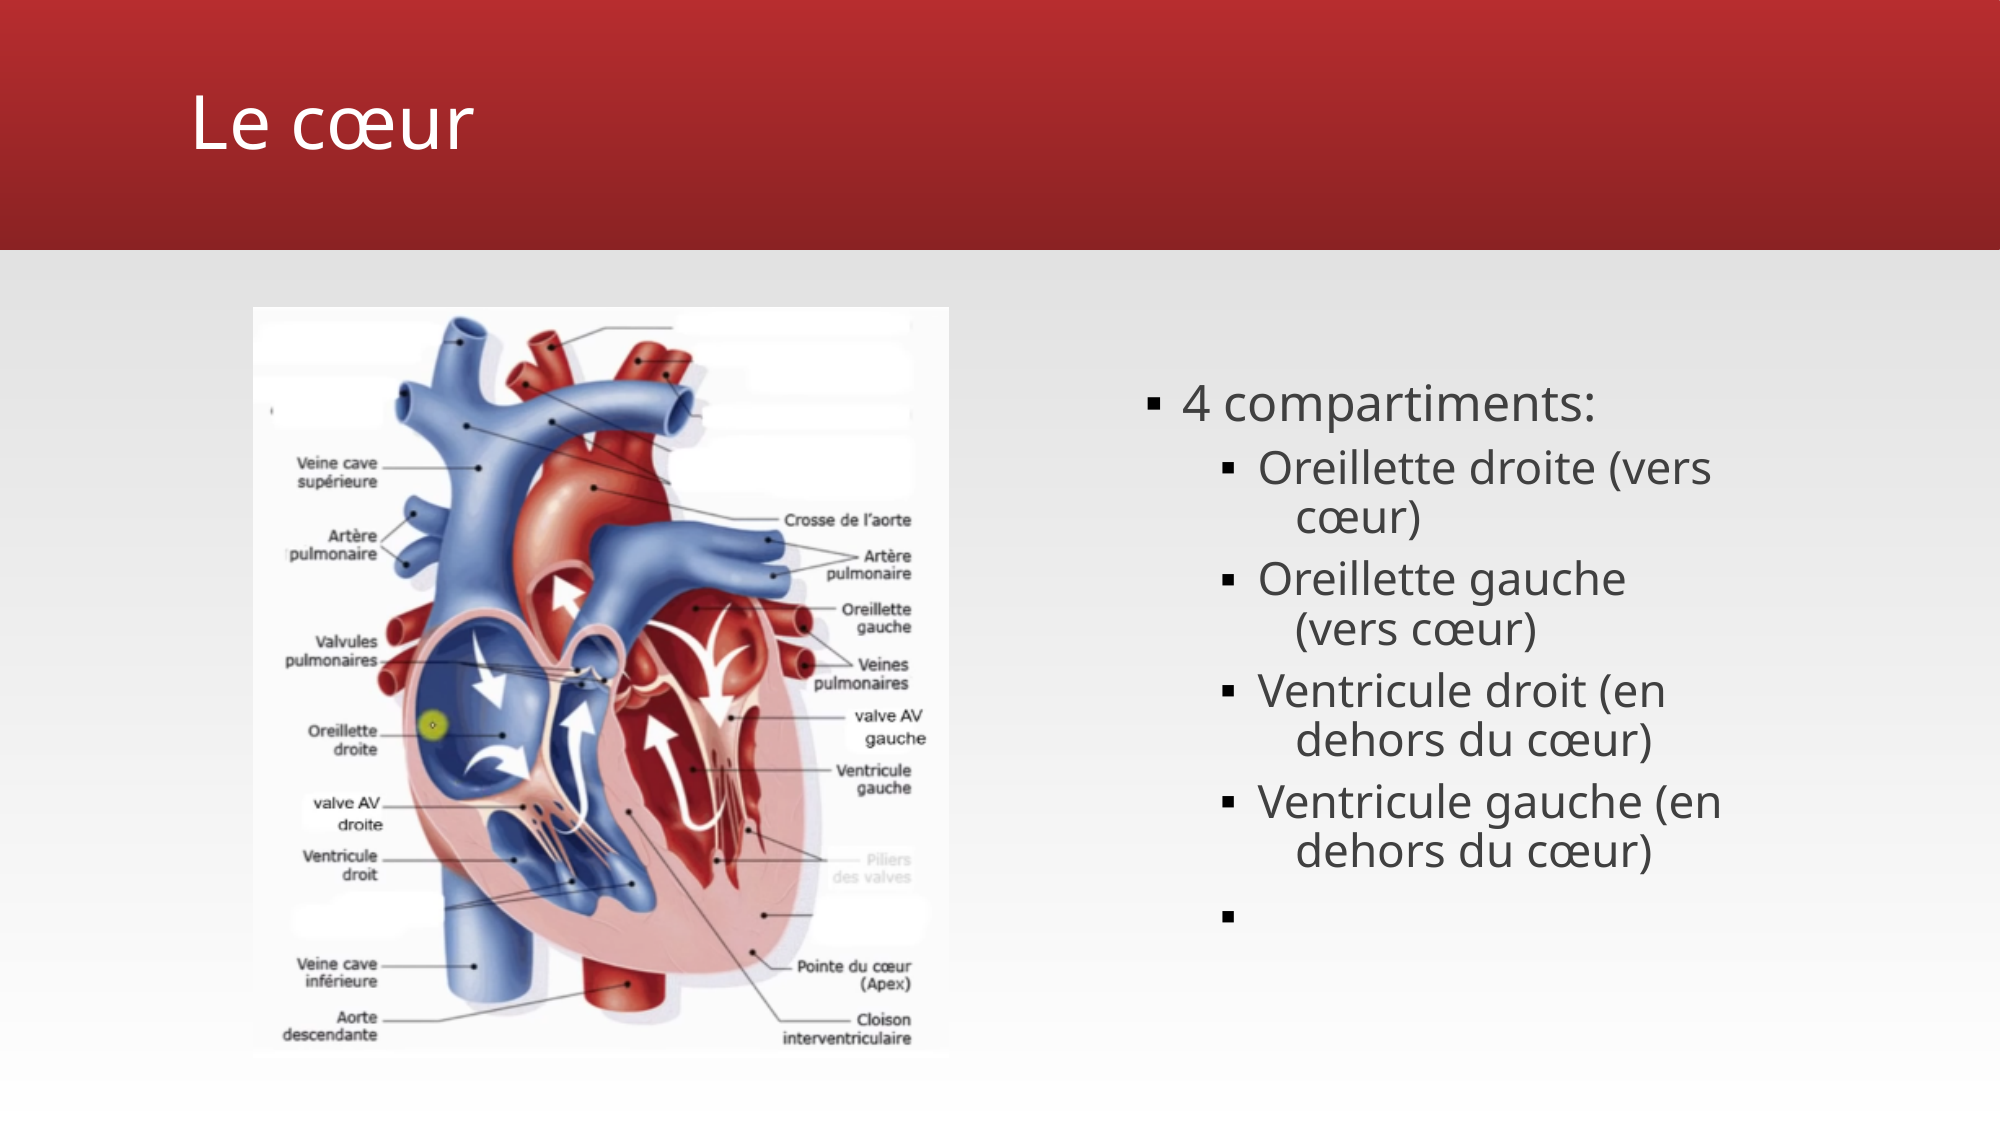

# Le cœur
4 compartiments:
Oreillette droite (vers cœur)
Oreillette gauche (vers cœur)
Ventricule droit (en dehors du cœur)
Ventricule gauche (en dehors du cœur)